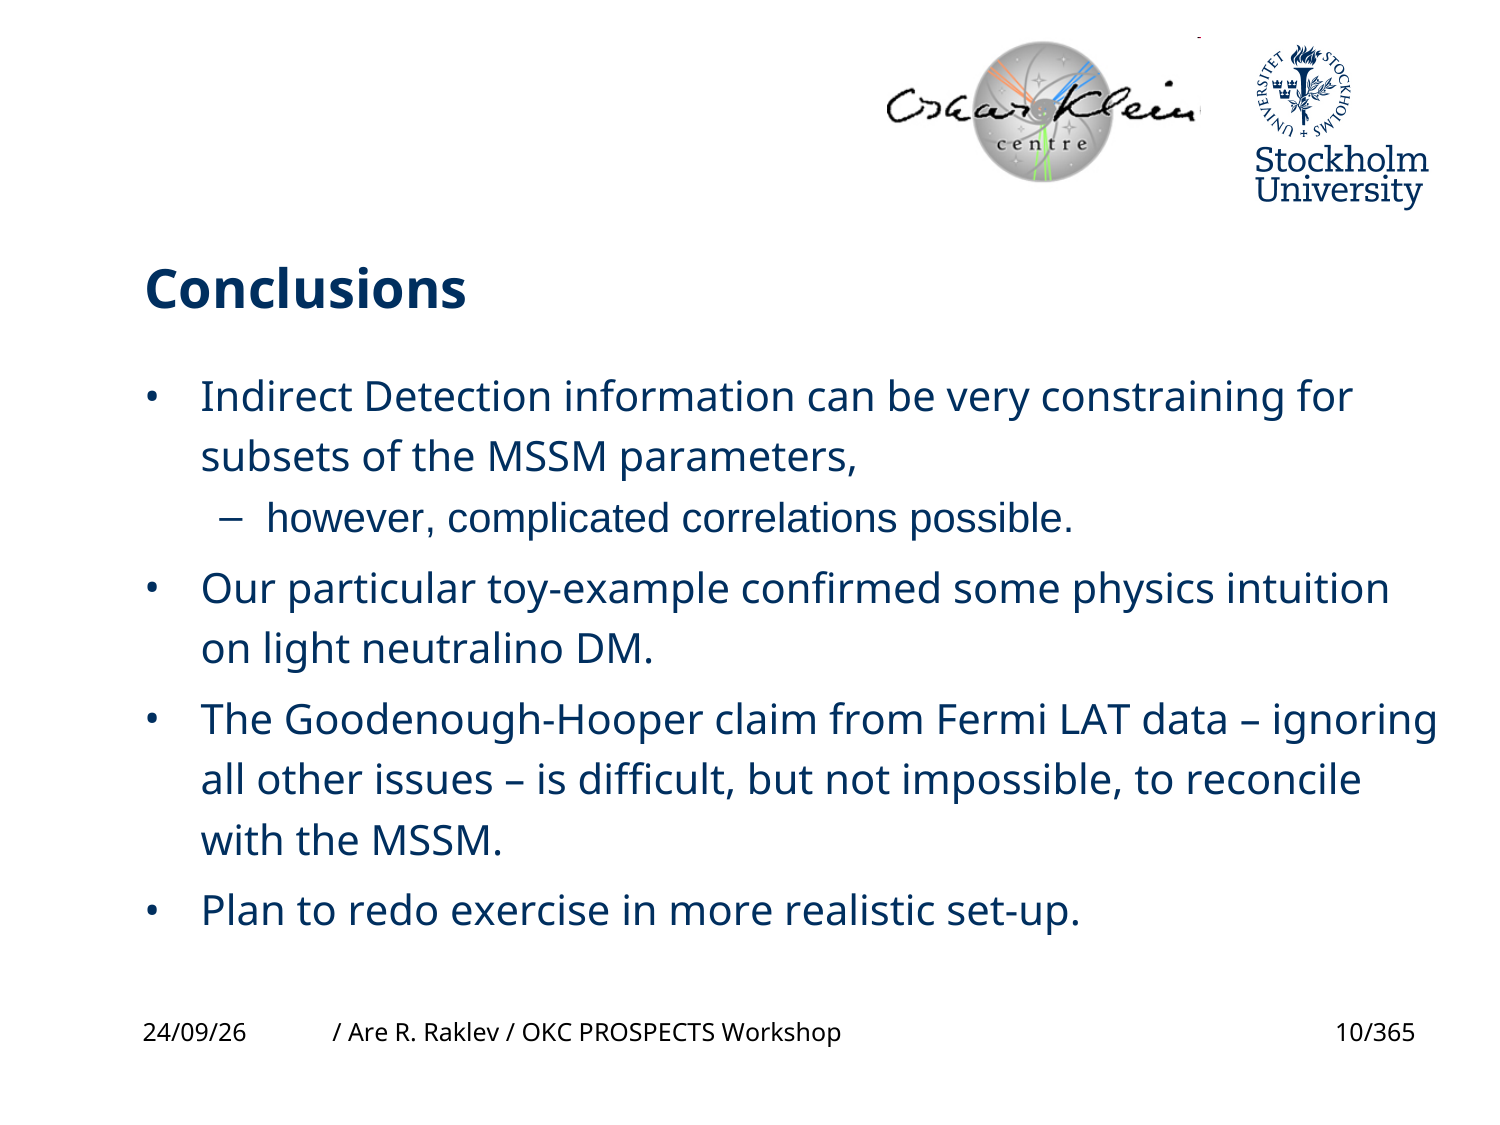

# Conclusions
Indirect Detection information can be very constraining for subsets of the MSSM parameters,
however, complicated correlations possible.
Our particular toy-example confirmed some physics intuition on light neutralino DM.
The Goodenough-Hooper claim from Fermi LAT data – ignoring all other issues – is difficult, but not impossible, to reconcile with the MSSM.
Plan to redo exercise in more realistic set-up.
08/12/09
Are R. Raklev / OKC PROSPECTS Workshop
10